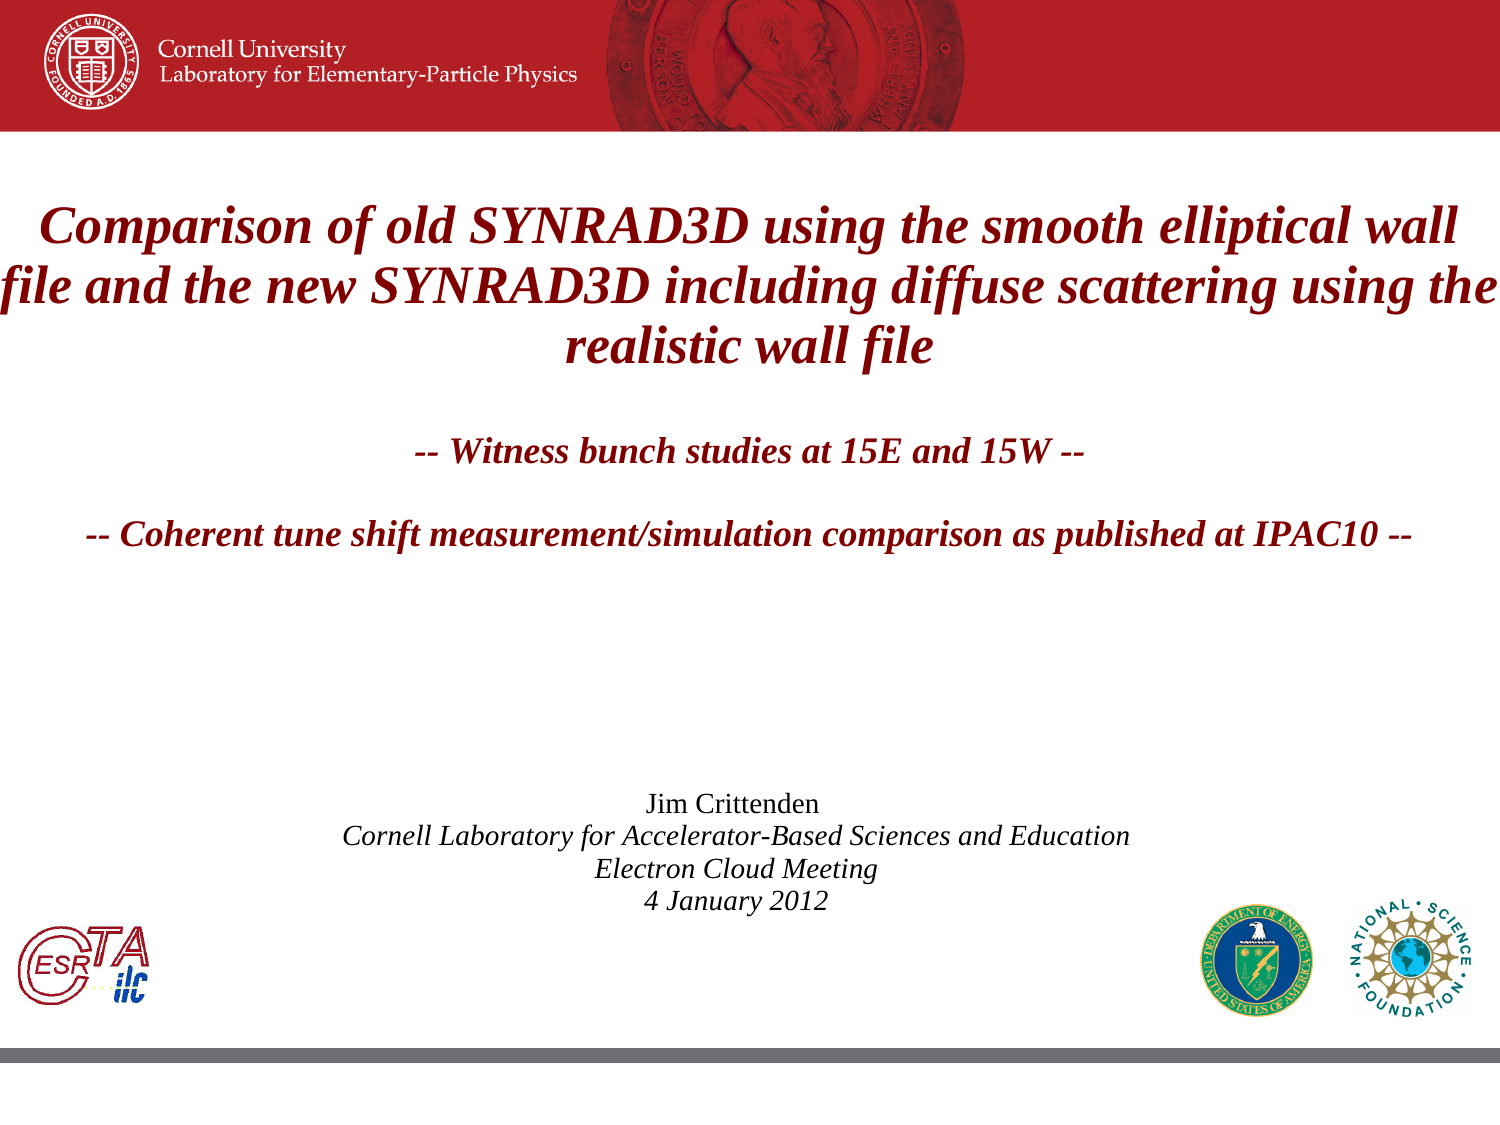

Comparison of old SYNRAD3D using the smooth elliptical wall file and the new SYNRAD3D including diffuse scattering using the realistic wall file
-- Witness bunch studies at 15E and 15W --
-- Coherent tune shift measurement/simulation comparison as published at IPAC10 --
# Jim Crittenden
Cornell Laboratory for Accelerator-Based Sciences and Education
Electron Cloud Meeting
4 January 2012